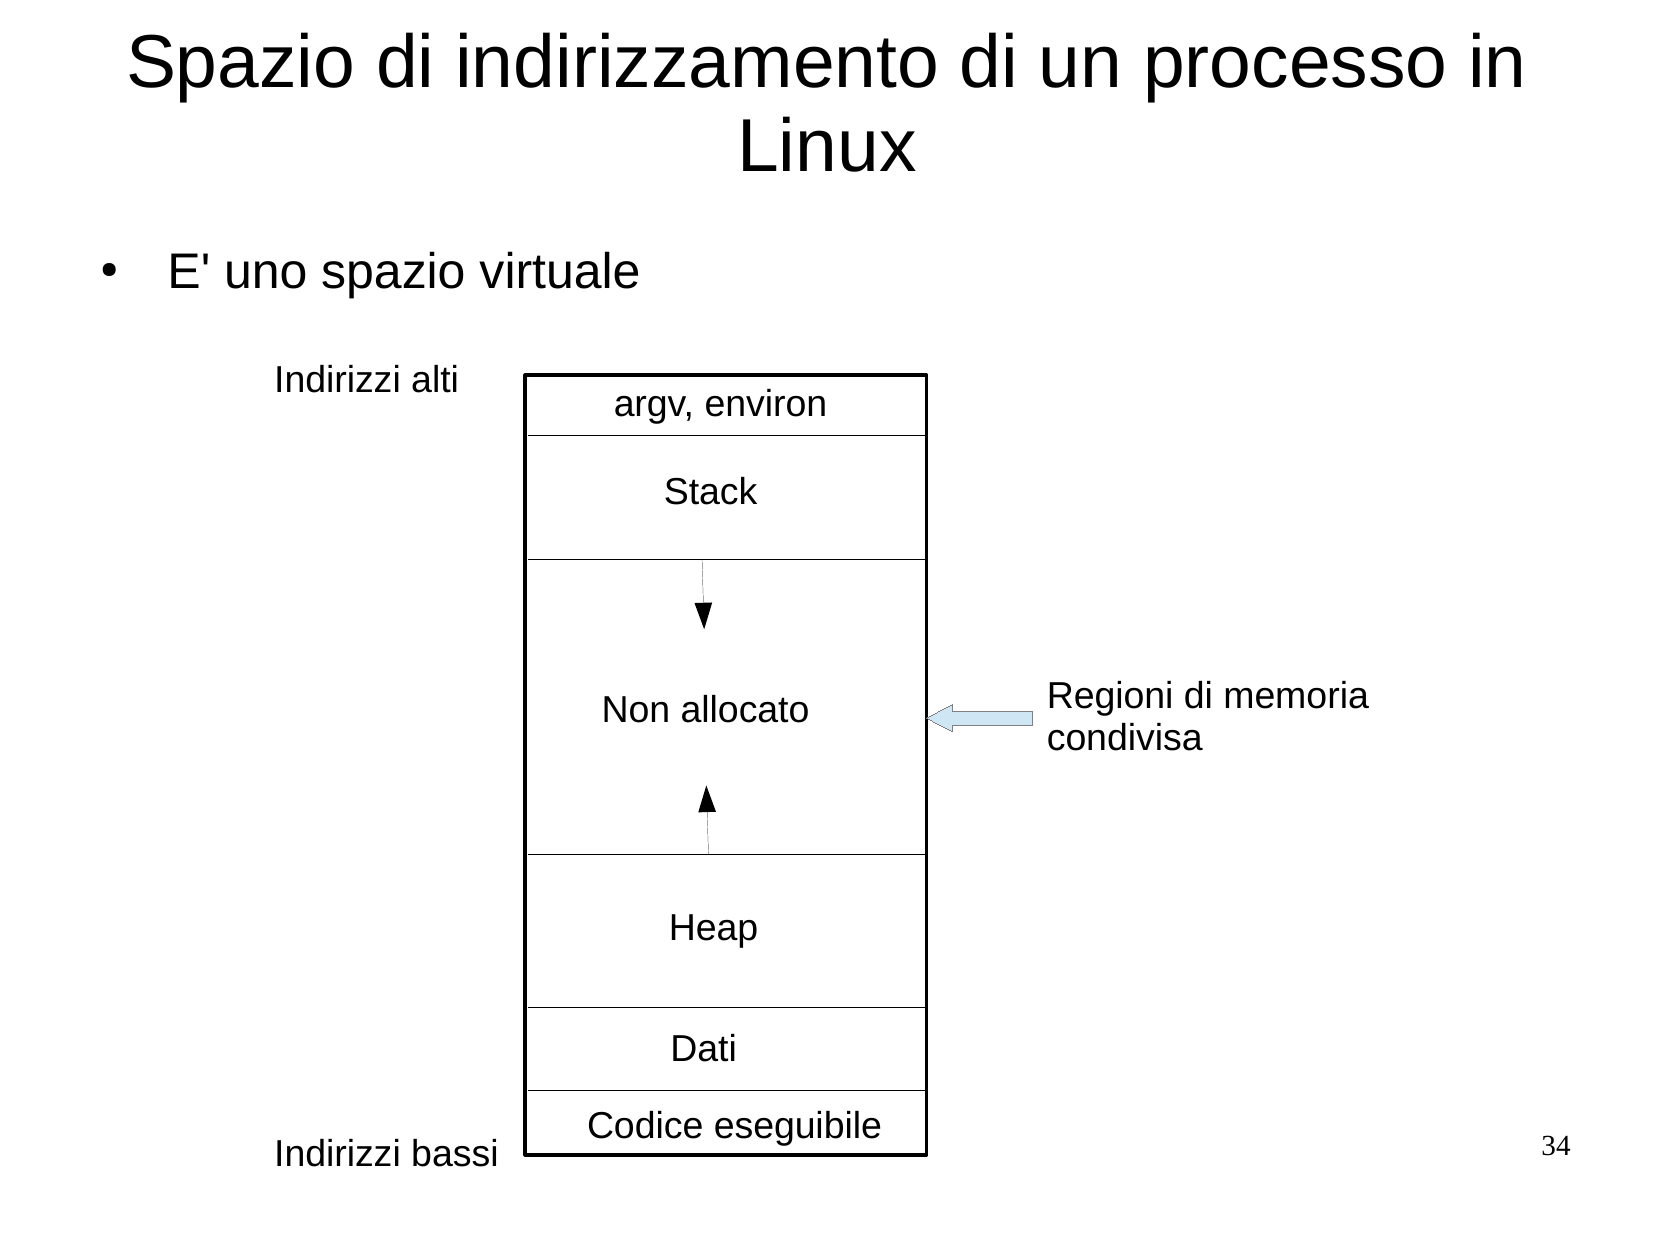

# Spazio di indirizzamento di un processo in Linux
 E' uno spazio virtuale
Indirizzi alti
argv, environ
Stack
Regioni di memoria
condivisa
Non allocato
Heap
Dati
Codice eseguibile
Indirizzi bassi
34